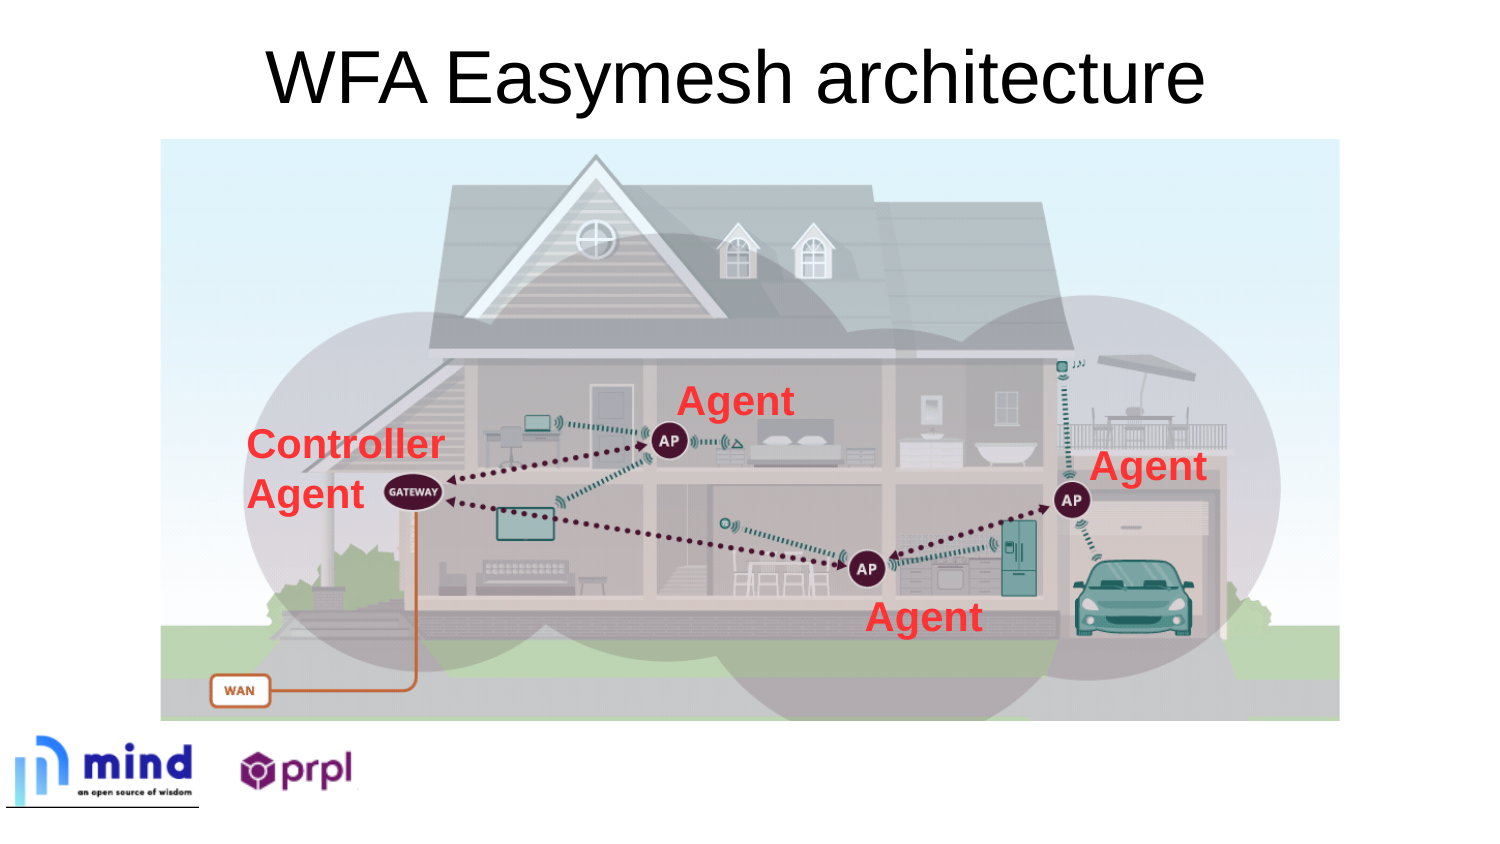

WFA Easymesh architecture
Agent
Controller
Agent
Agent
Agent